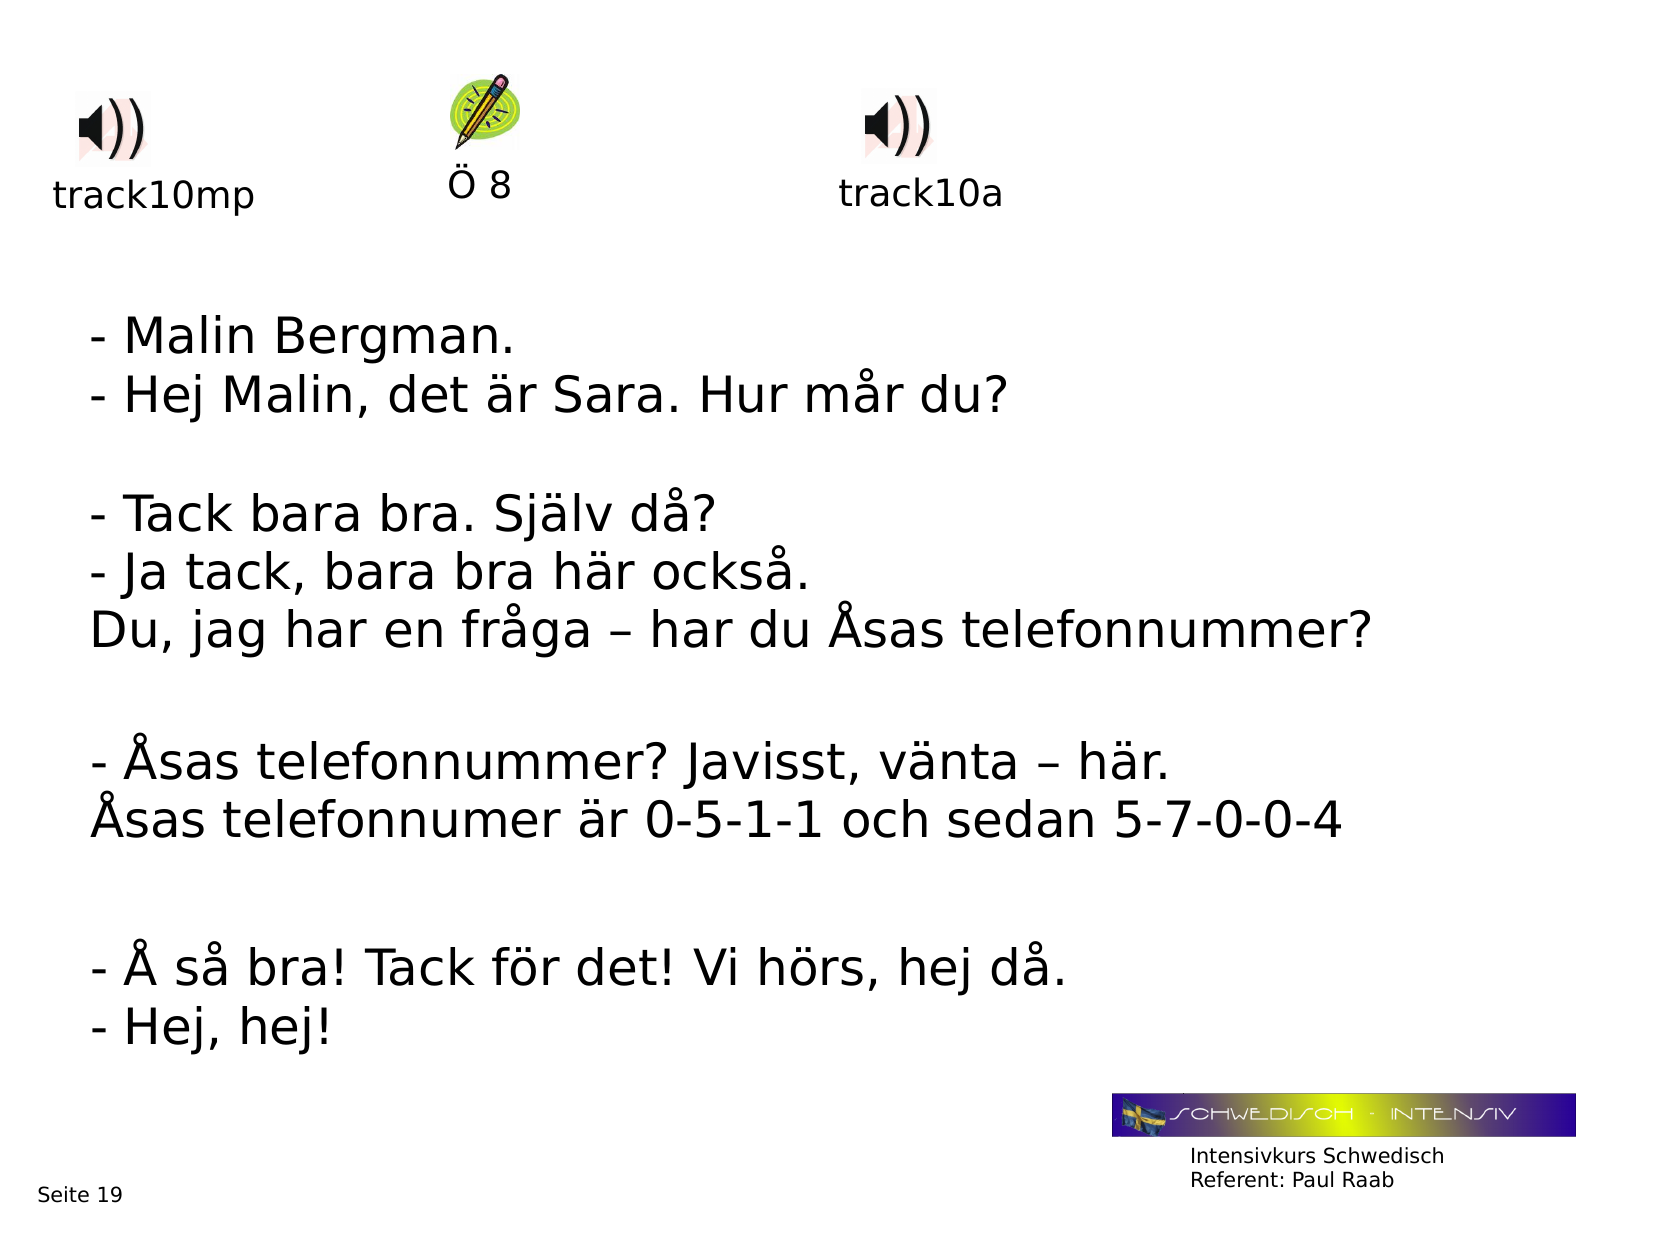

Ö 8
track10a
track10mp
- Malin Bergman.
- Hej Malin, det är Sara. Hur mår du?
- Tack bara bra. Själv då?
- Ja tack, bara bra här också.
Du, jag har en fråga – har du Åsas telefonnummer?
- Åsas telefonnummer? Javisst, vänta – här.
Åsas telefonnumer är 0-5-1-1 och sedan 5-7-0-0-4
- Å så bra! Tack för det! Vi hörs, hej då.
- Hej, hej!